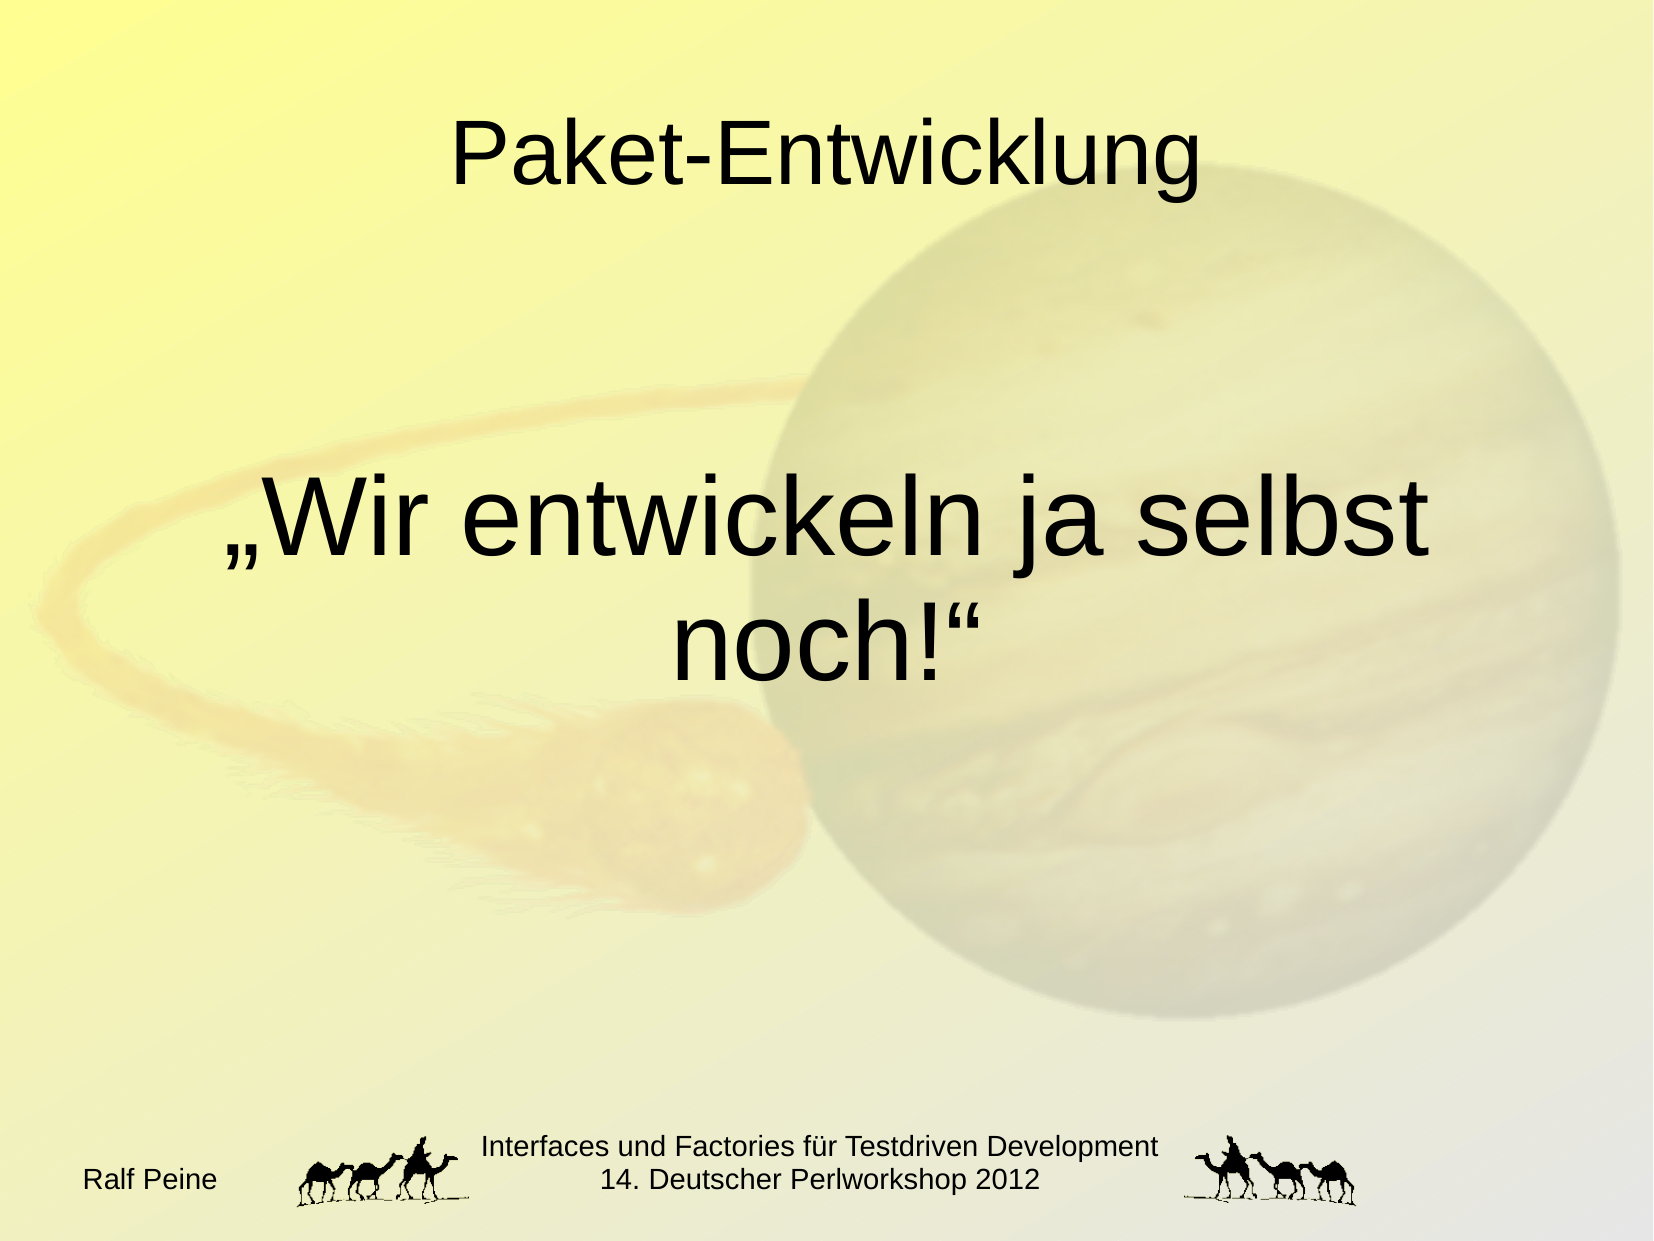

# Paket-Entwicklung
„Wir entwickeln ja selbst noch!“